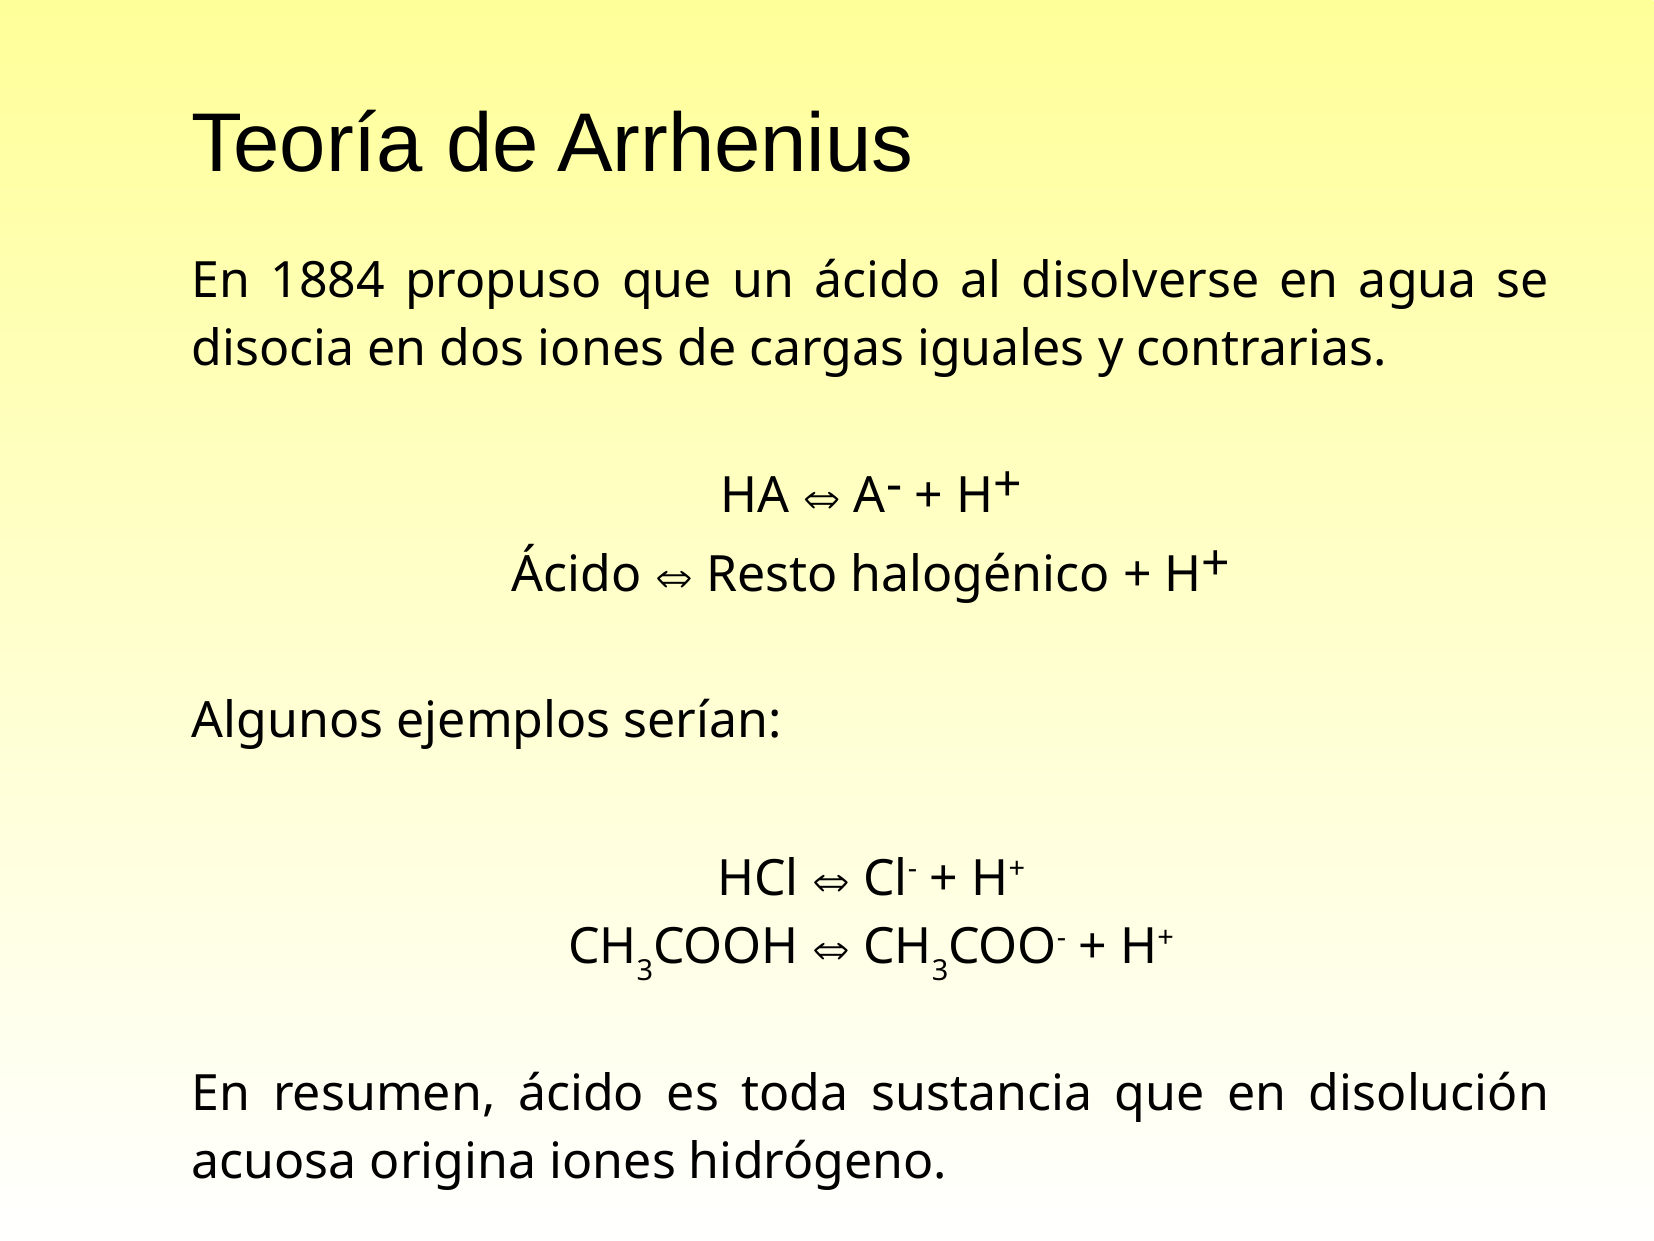

Teoría de Arrhenius
En 1884 propuso que un ácido al disolverse en agua se disocia en dos iones de cargas iguales y contrarias.
HA  A- + H+
Ácido  Resto halogénico + H+
Algunos ejemplos serían:
HCl  Cl- + H+
CH3COOH  CH3COO- + H+
En resumen, ácido es toda sustancia que en disolución acuosa origina iones hidrógeno.